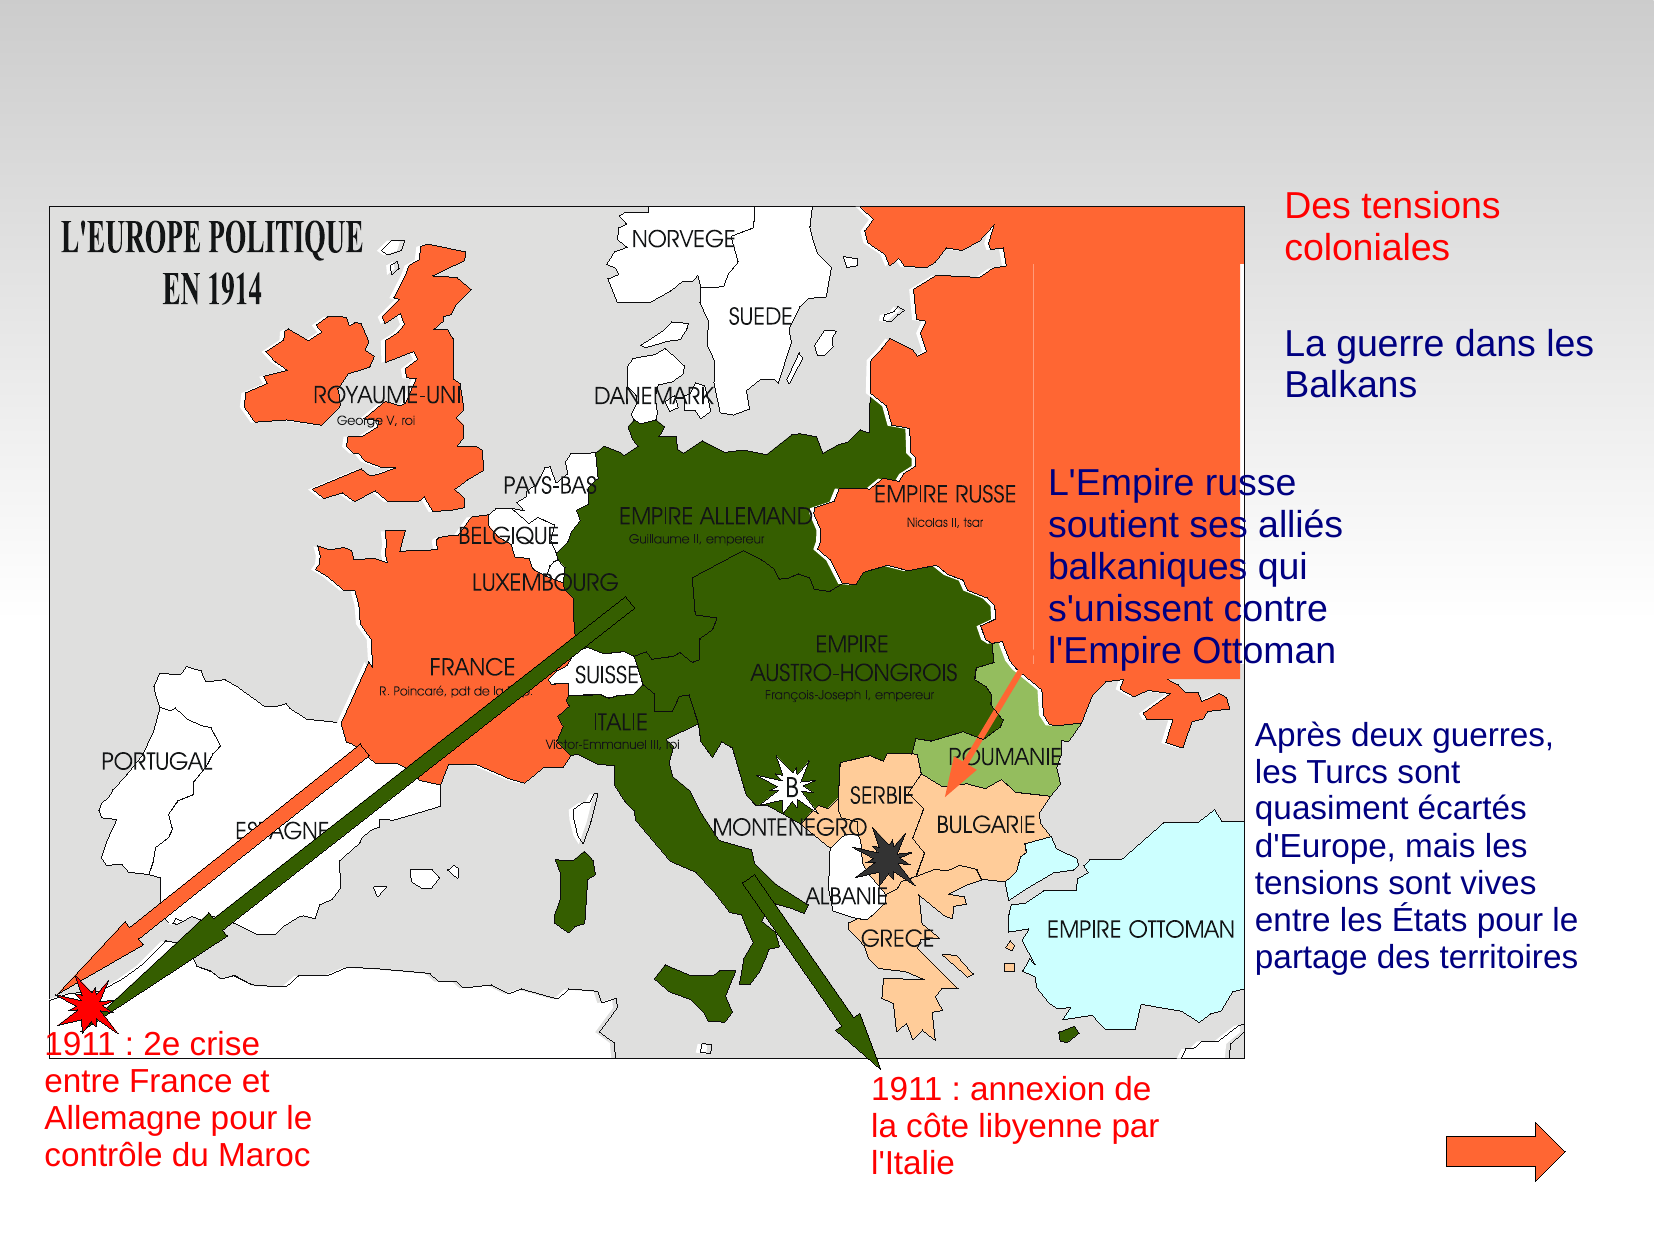

Des tensions coloniales
La guerre dans les Balkans
L'Empire russe soutient ses alliés balkaniques qui s'unissent contre l'Empire Ottoman
Après deux guerres, les Turcs sont quasiment écartés d'Europe, mais les tensions sont vives entre les États pour le partage des territoires
1911 : 2e crise entre France et Allemagne pour le contrôle du Maroc
1911 : annexion de la côte libyenne par l'Italie